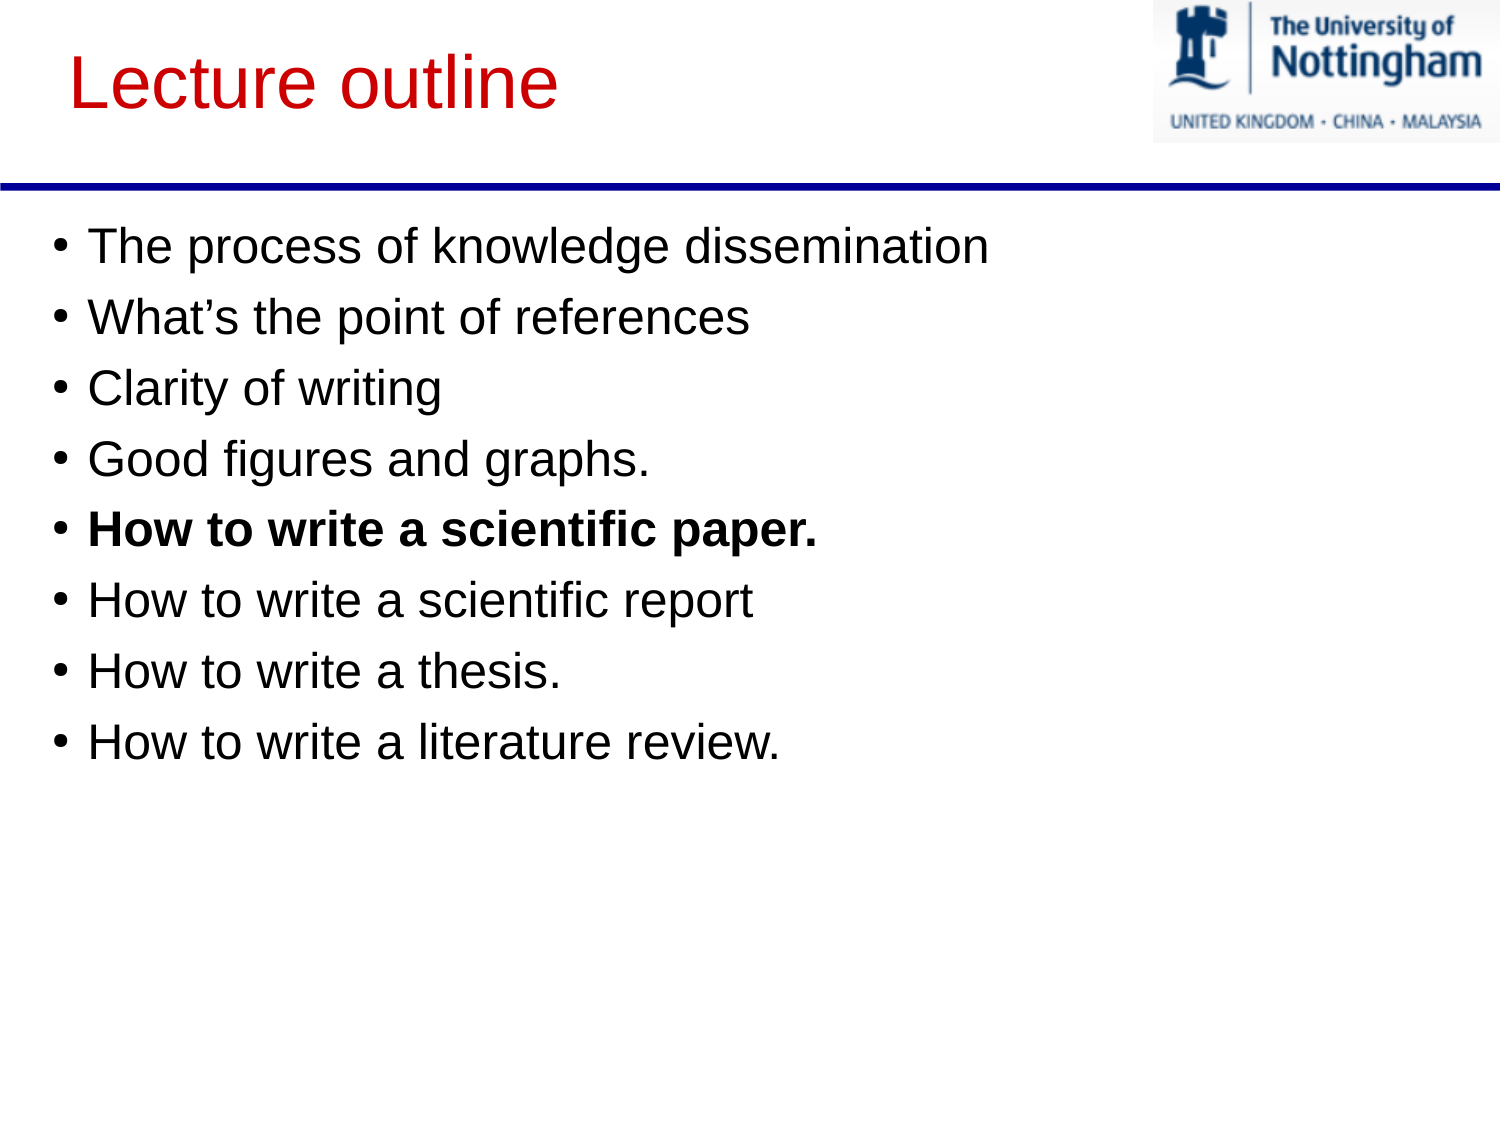

Lecture outline
The process of knowledge dissemination
What’s the point of references
Clarity of writing
Good figures and graphs.
How to write a scientific paper.
How to write a scientific report
How to write a thesis.
How to write a literature review.